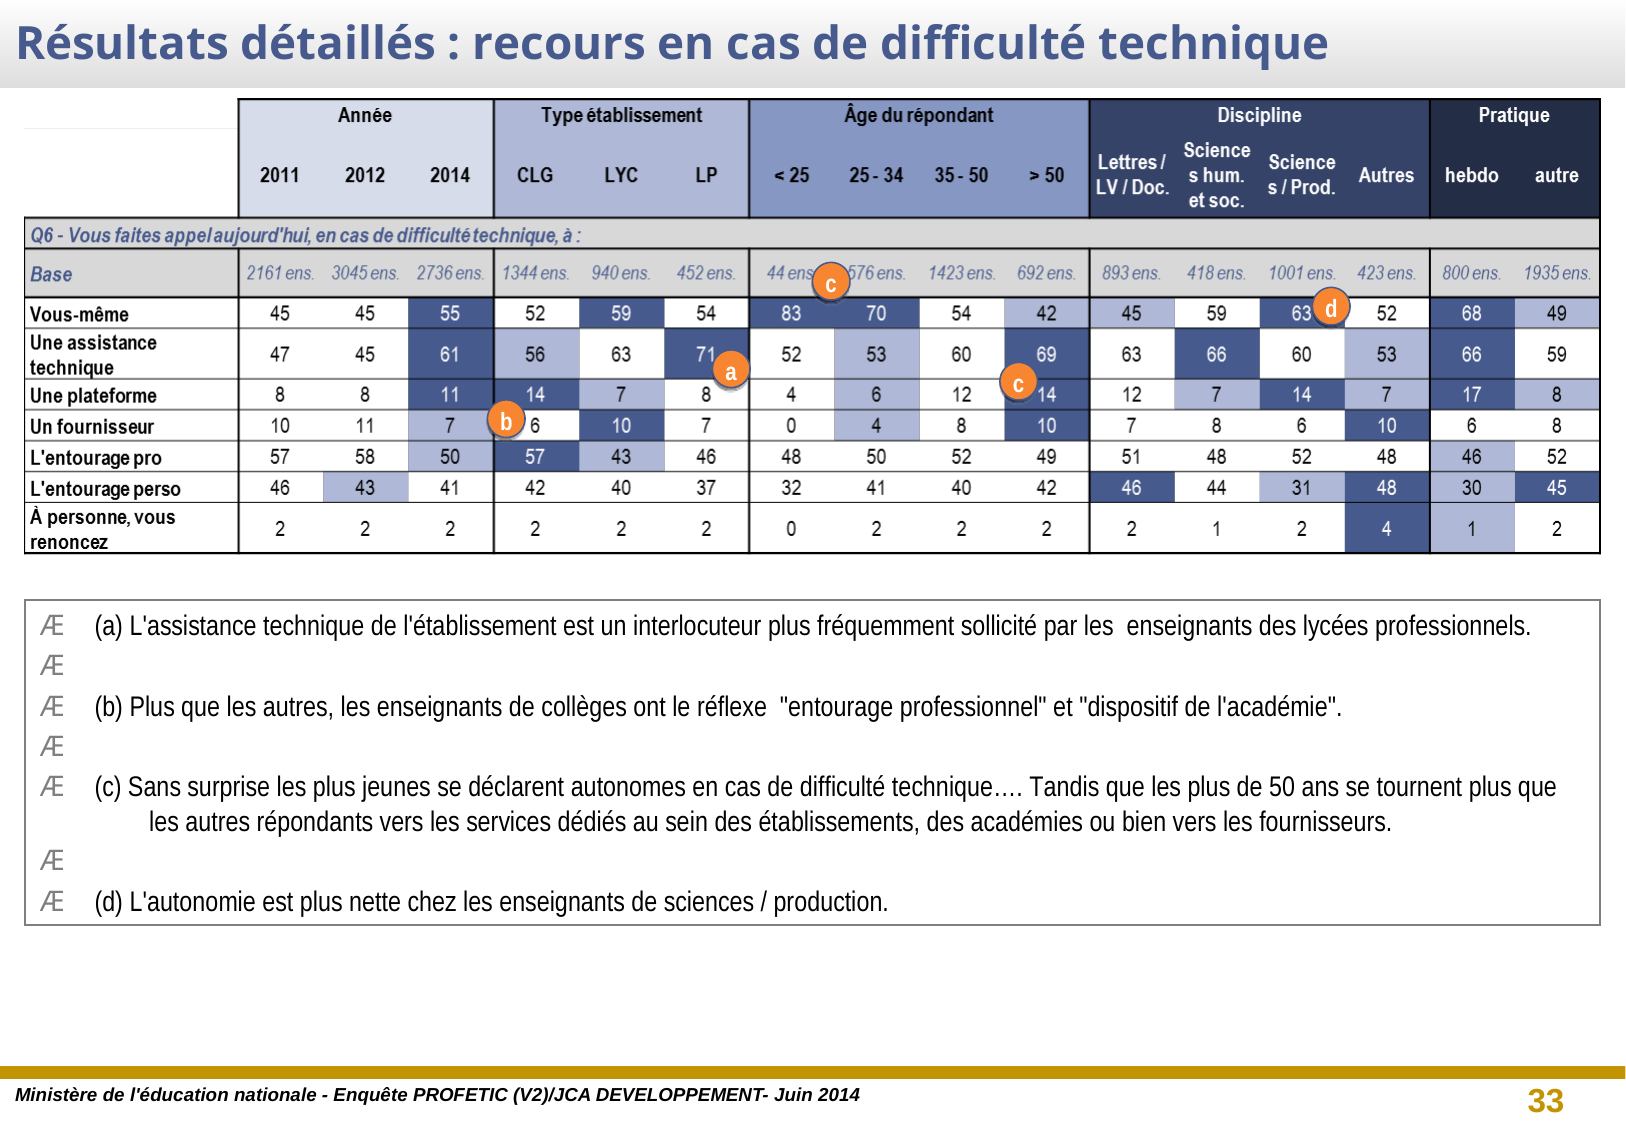

# Résultats détaillés : recours en cas de difficulté technique
c
d
a
c
b
(a) L'assistance technique de l'établissement est un interlocuteur plus fréquemment sollicité par les enseignants des lycées professionnels.
(b) Plus que les autres, les enseignants de collèges ont le réflexe "entourage professionnel" et "dispositif de l'académie".
(c) Sans surprise les plus jeunes se déclarent autonomes en cas de difficulté technique…. Tandis que les plus de 50 ans se tournent plus que les autres répondants vers les services dédiés au sein des établissements, des académies ou bien vers les fournisseurs.
(d) L'autonomie est plus nette chez les enseignants de sciences / production.
32
Ministère de l'éducation nationale - Enquête PROFETIC (V2)/JCA DEVELOPPEMENT- Juin 2014